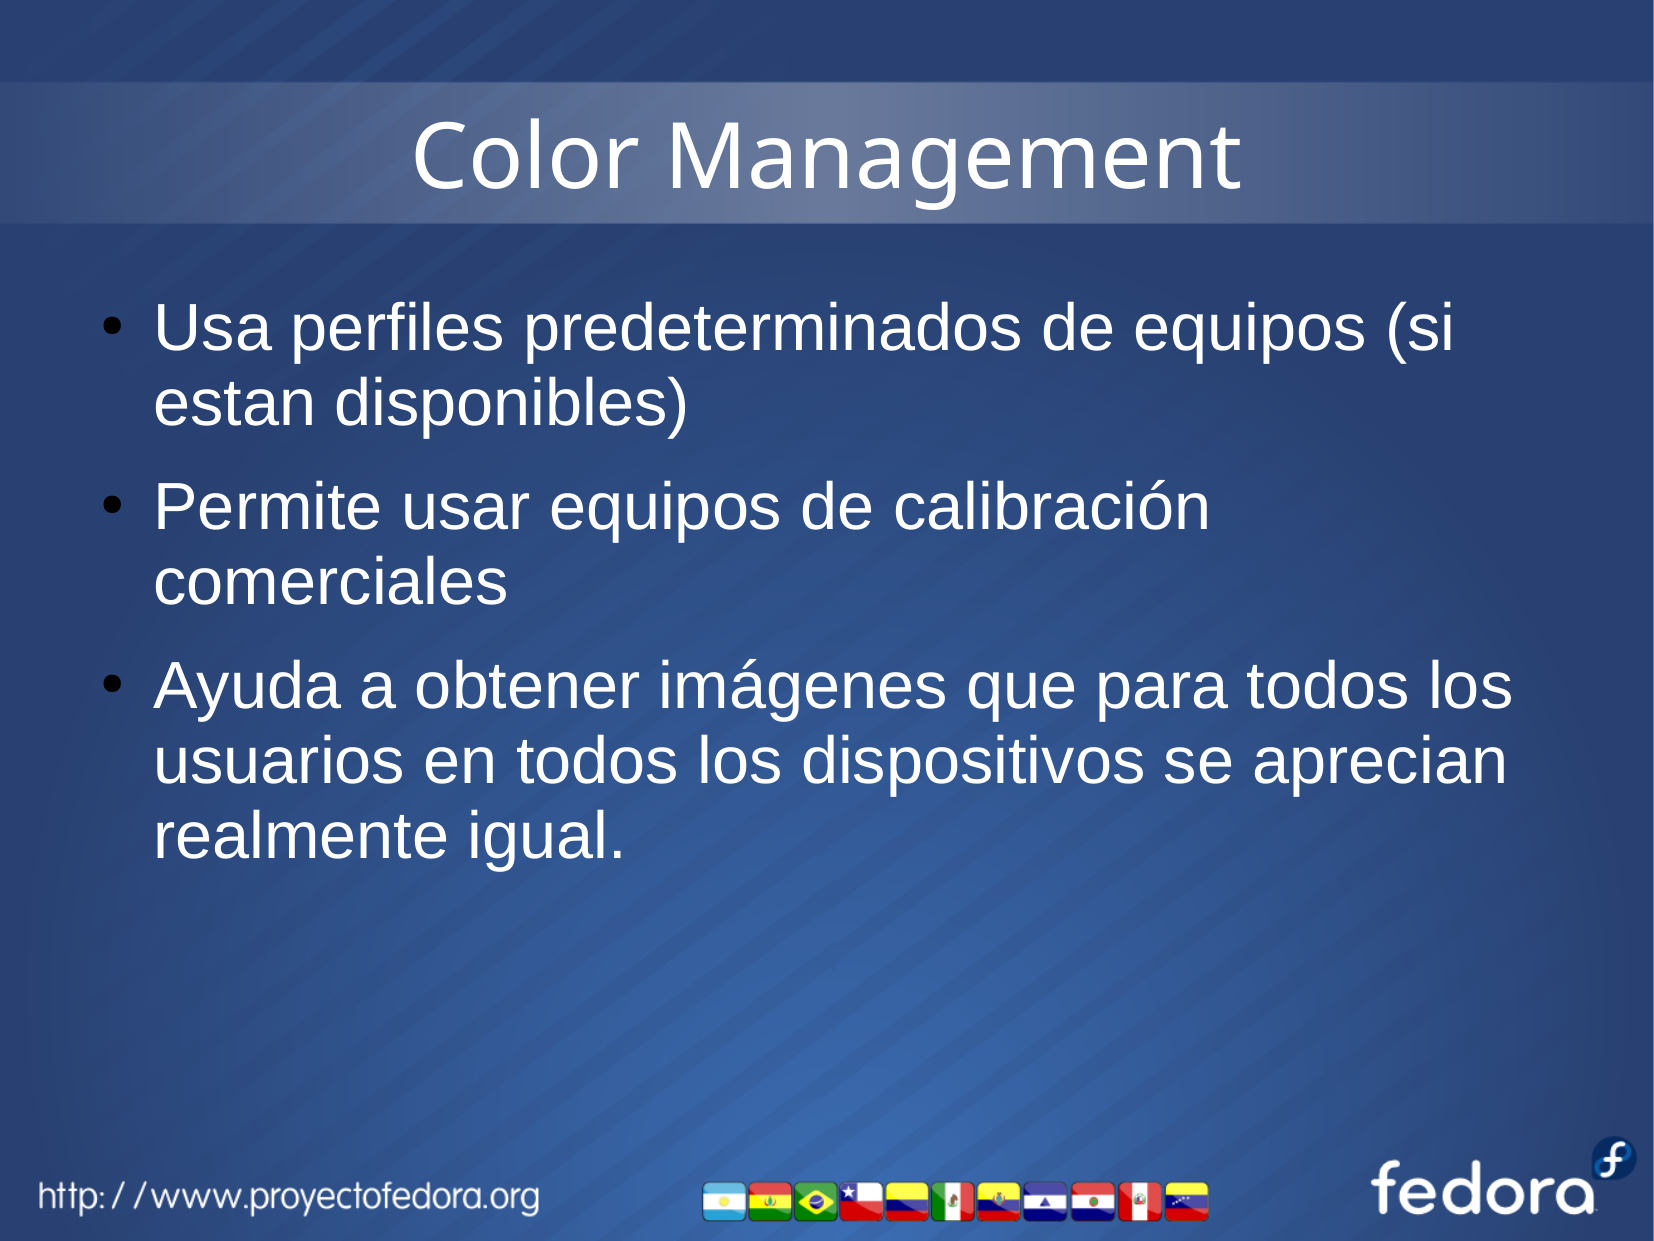

# Color Management
Usa perfiles predeterminados de equipos (si estan disponibles)
Permite usar equipos de calibración comerciales
Ayuda a obtener imágenes que para todos los usuarios en todos los dispositivos se aprecian realmente igual.